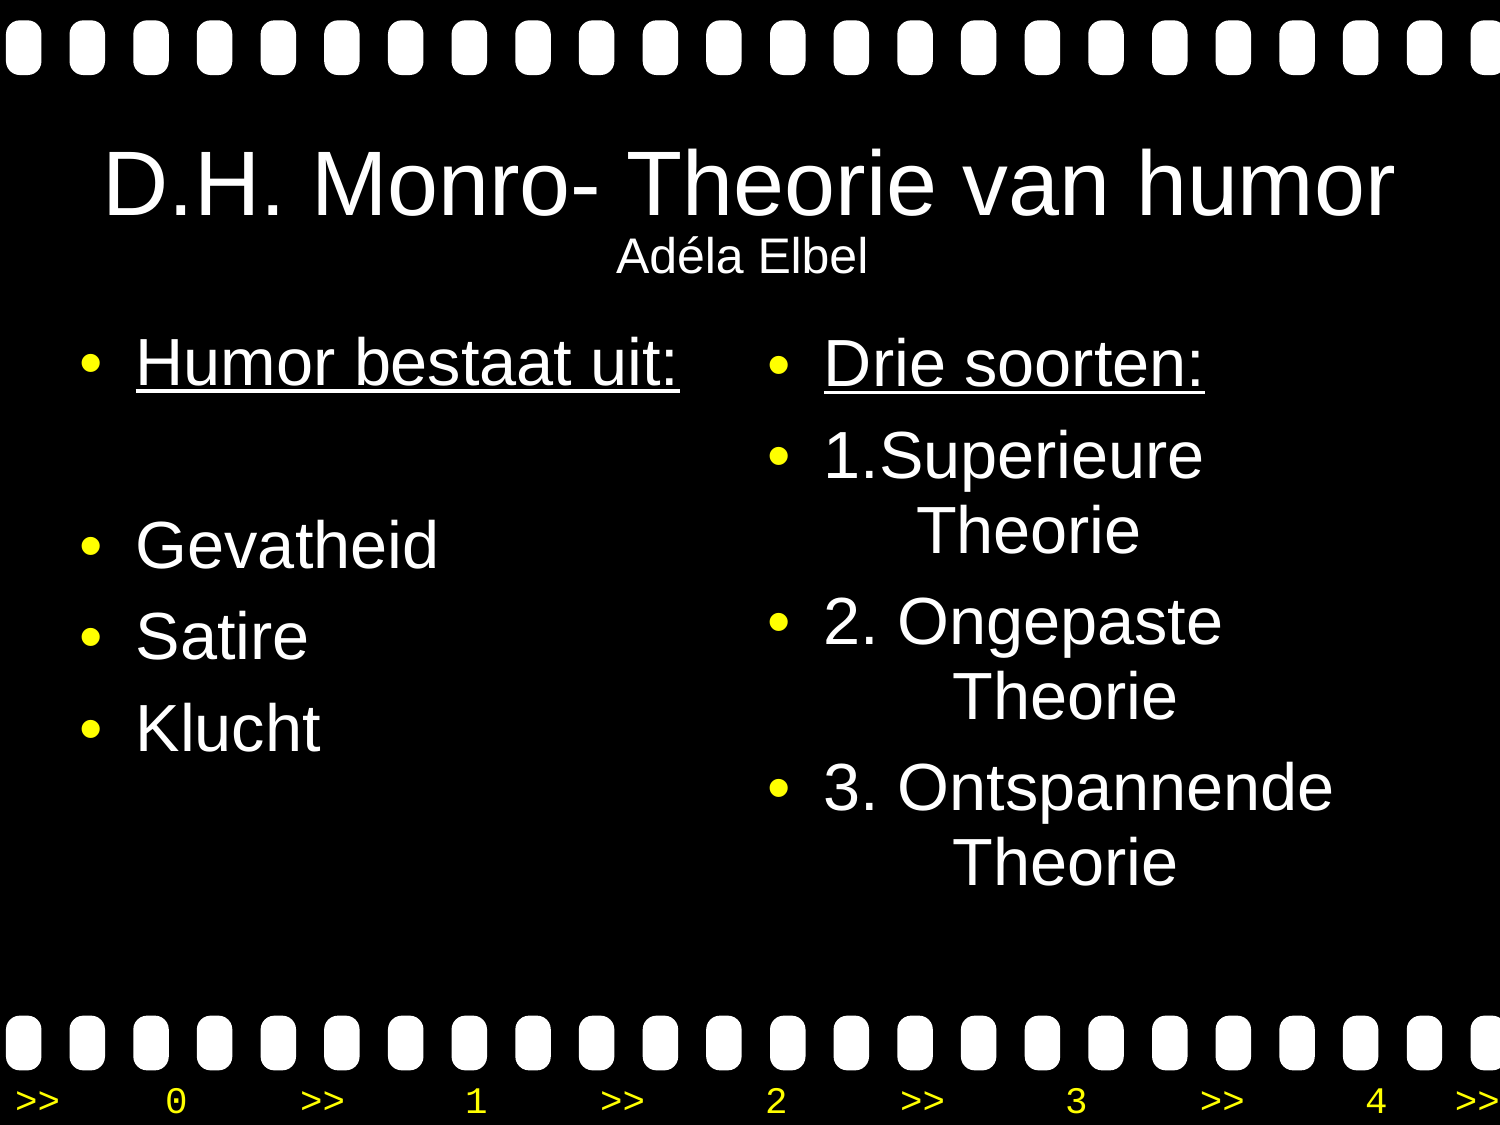

# D.H. Monro- Theorie van humor
Adéla Elbel
Humor bestaat uit:
Gevatheid
Satire
Klucht
Drie soorten:
1.Superieure Theorie
2. Ongepaste Theorie
3. Ontspannende Theorie